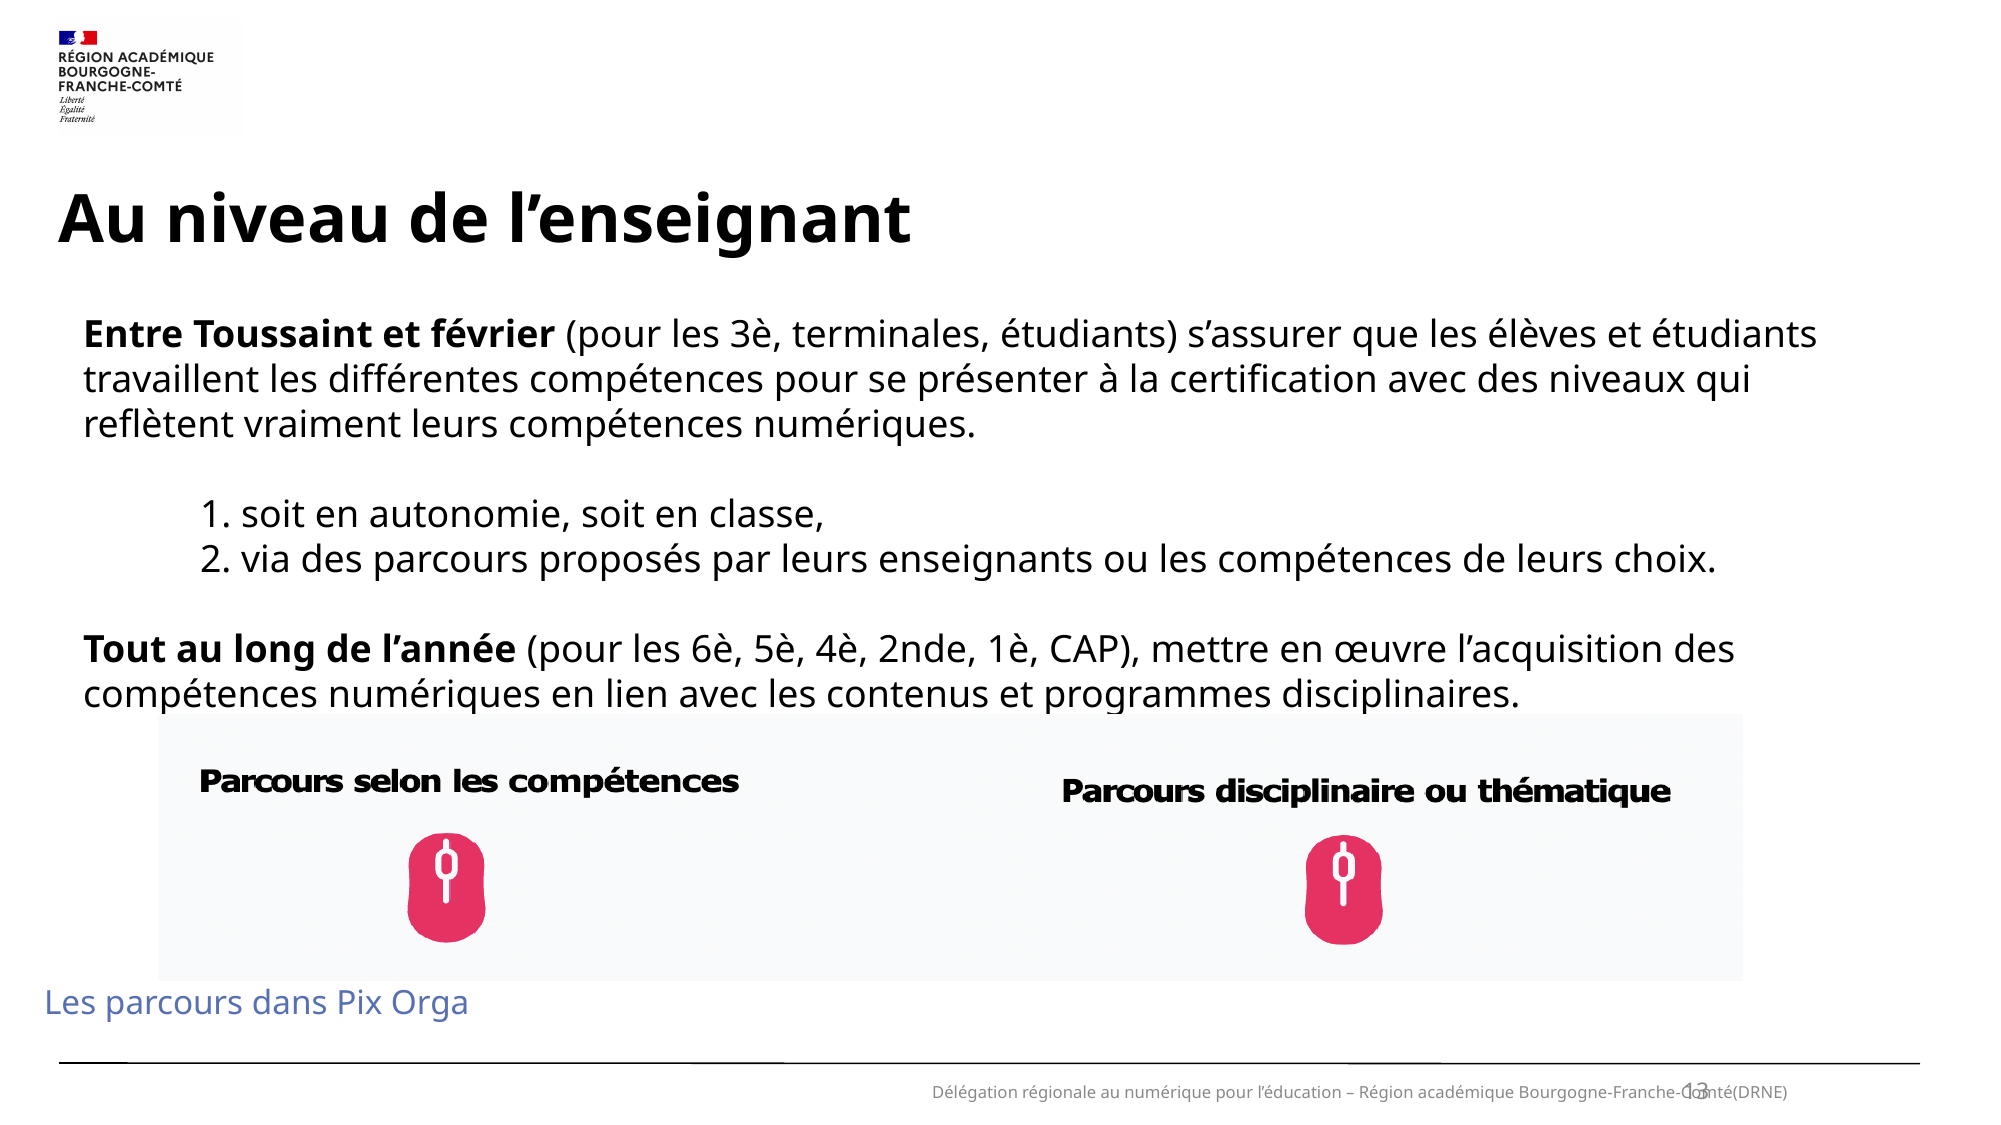

# Au niveau de l’enseignant
Entre Toussaint et février (pour les 3è, terminales, étudiants) s’assurer que les élèves et étudiants travaillent les différentes compétences pour se présenter à la certification avec des niveaux qui reflètent vraiment leurs compétences numériques.
 1. soit en autonomie, soit en classe,
 2. via des parcours proposés par leurs enseignants ou les compétences de leurs choix.
Tout au long de l’année (pour les 6è, 5è, 4è, 2nde, 1è, CAP), mettre en œuvre l’acquisition des compétences numériques en lien avec les contenus et programmes disciplinaires.
Les parcours dans Pix Orga
Délégation régionale au numérique pour l’éducation – Région académique Bourgogne-Franche-Comté(DRNE)